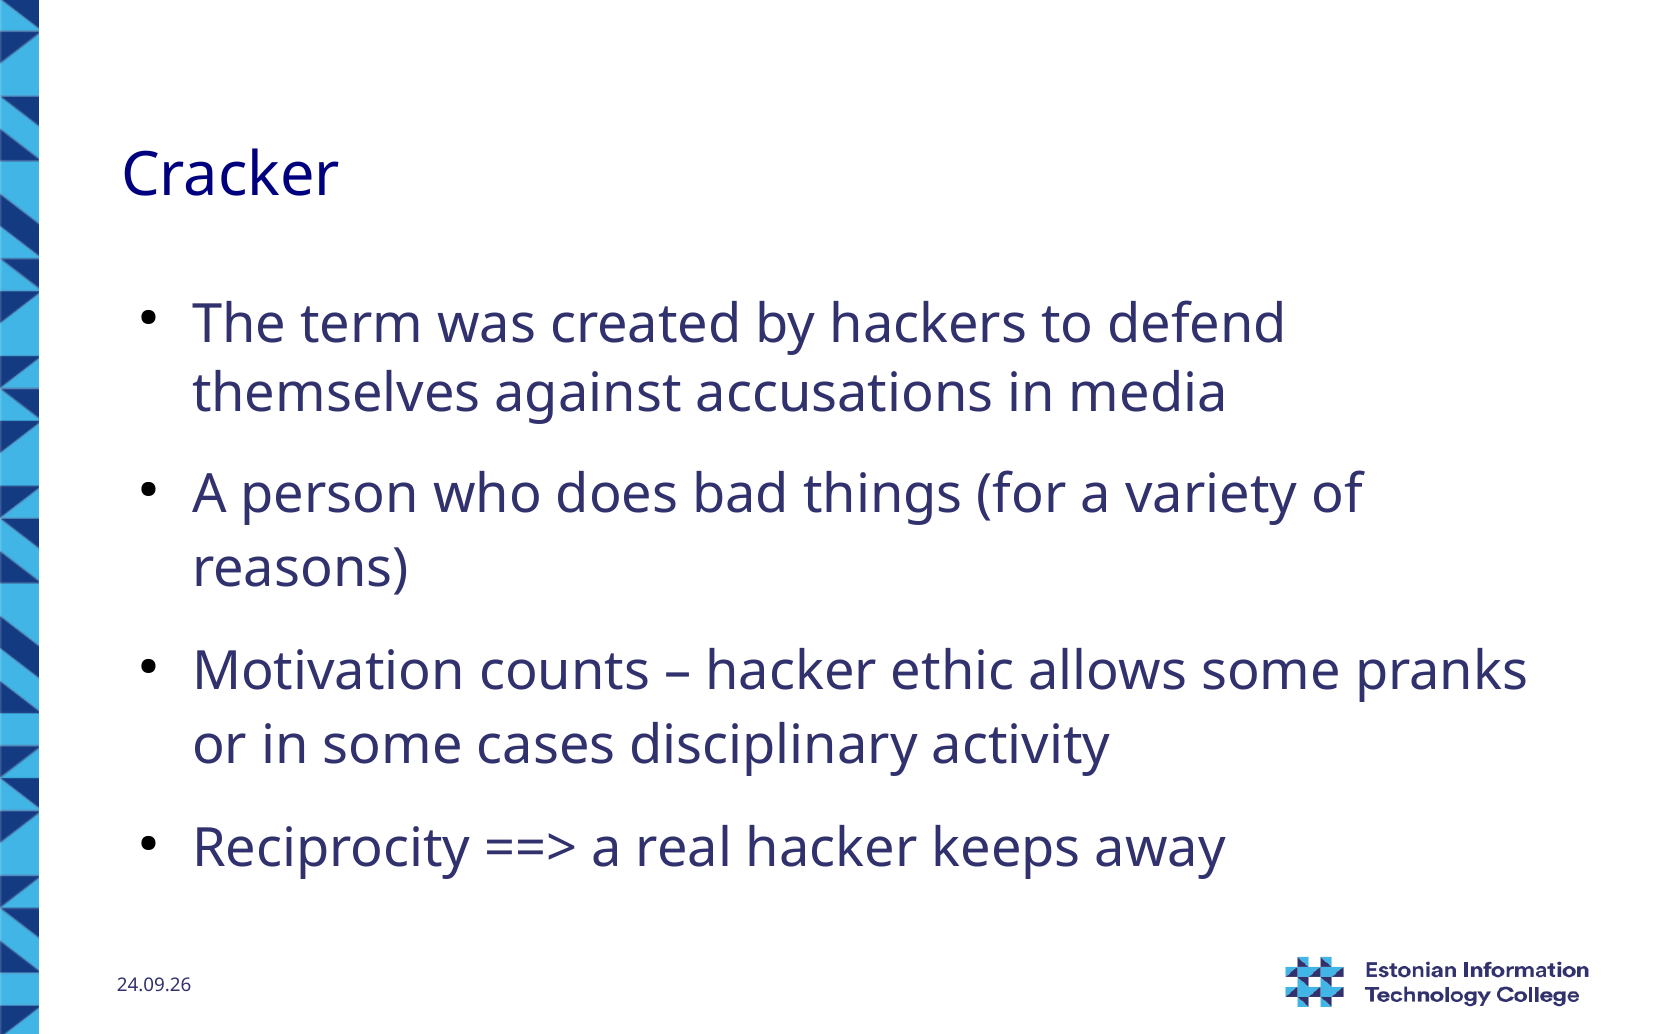

# Cracker
The term was created by hackers to defend themselves against accusations in media
A person who does bad things (for a variety of reasons)
Motivation counts – hacker ethic allows some pranks or in some cases disciplinary activity
Reciprocity ==> a real hacker keeps away